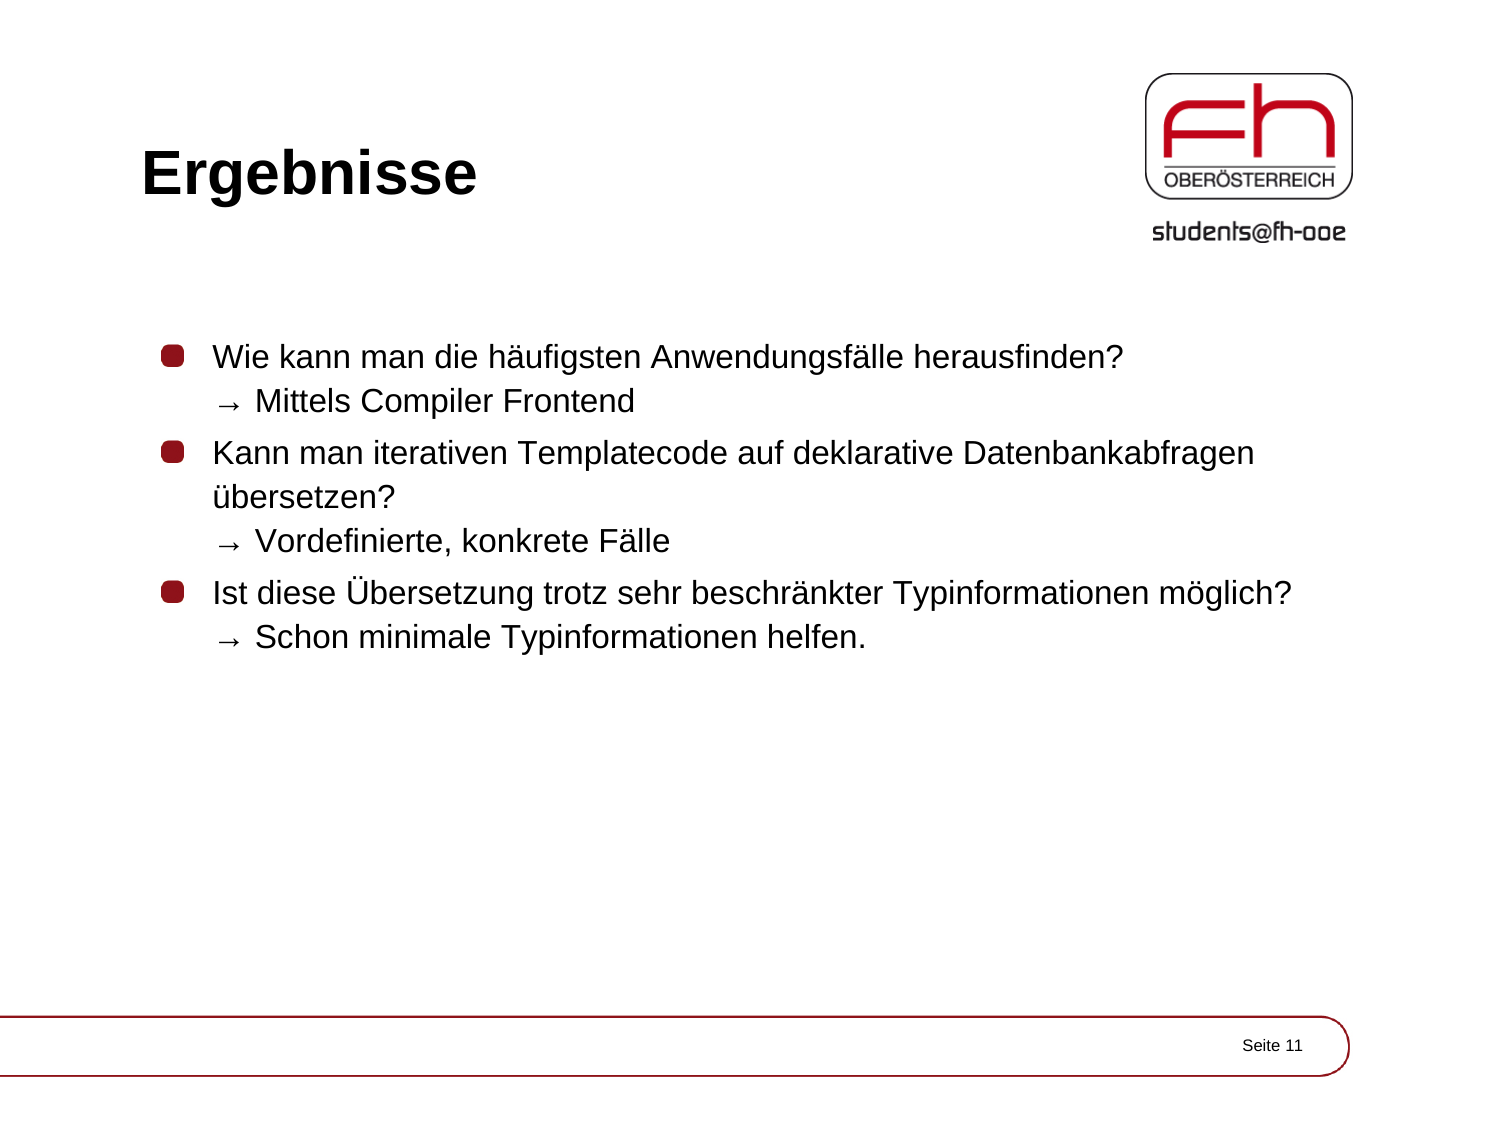

# Ergebnisse
Wie kann man die häufigsten Anwendungsfälle herausfinden?
→ Mittels Compiler Frontend
Kann man iterativen Templatecode auf deklarative Datenbankabfragen übersetzen?
→ Vordefinierte, konkrete Fälle
Ist diese Übersetzung trotz sehr beschränkter Typinformationen möglich?
→ Schon minimale Typinformationen helfen.
Seite